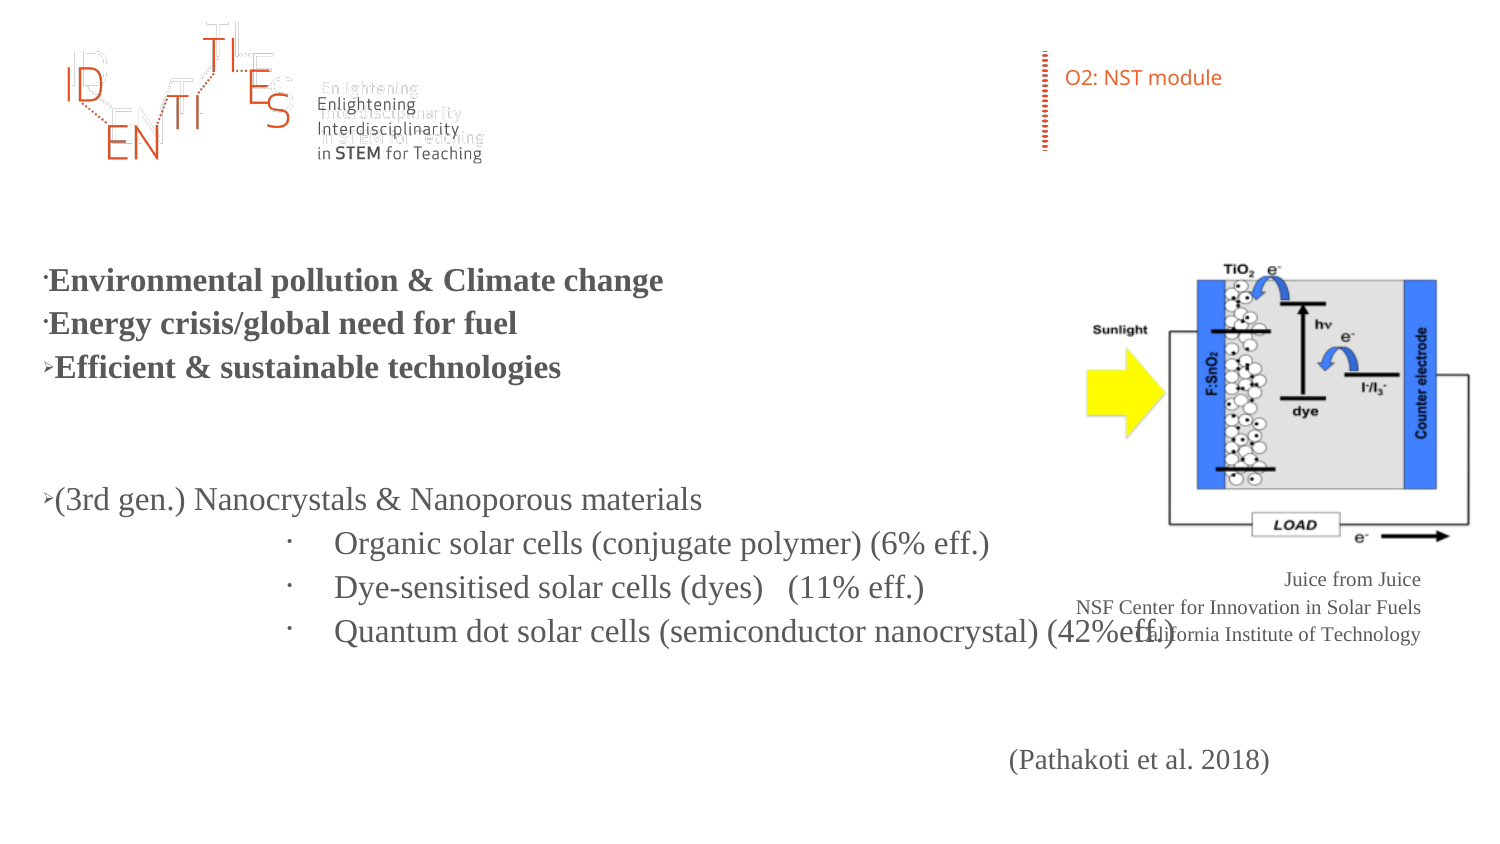

O2: NST module
Environmental pollution & Climate change
Energy crisis/global need for fuel
Efficient & sustainable technologies
(3rd gen.) Nanocrystals & Nanoporous materials
Organic solar cells (conjugate polymer) (6% eff.)
Dye-sensitised solar cells (dyes) (11% eff.)
Quantum dot solar cells (semiconductor nanocrystal) (42%eff.)
(Pathakoti et al. 2018)
Juice from Juice
NSF Center for Innovation in Solar Fuels
California Institute of Technology